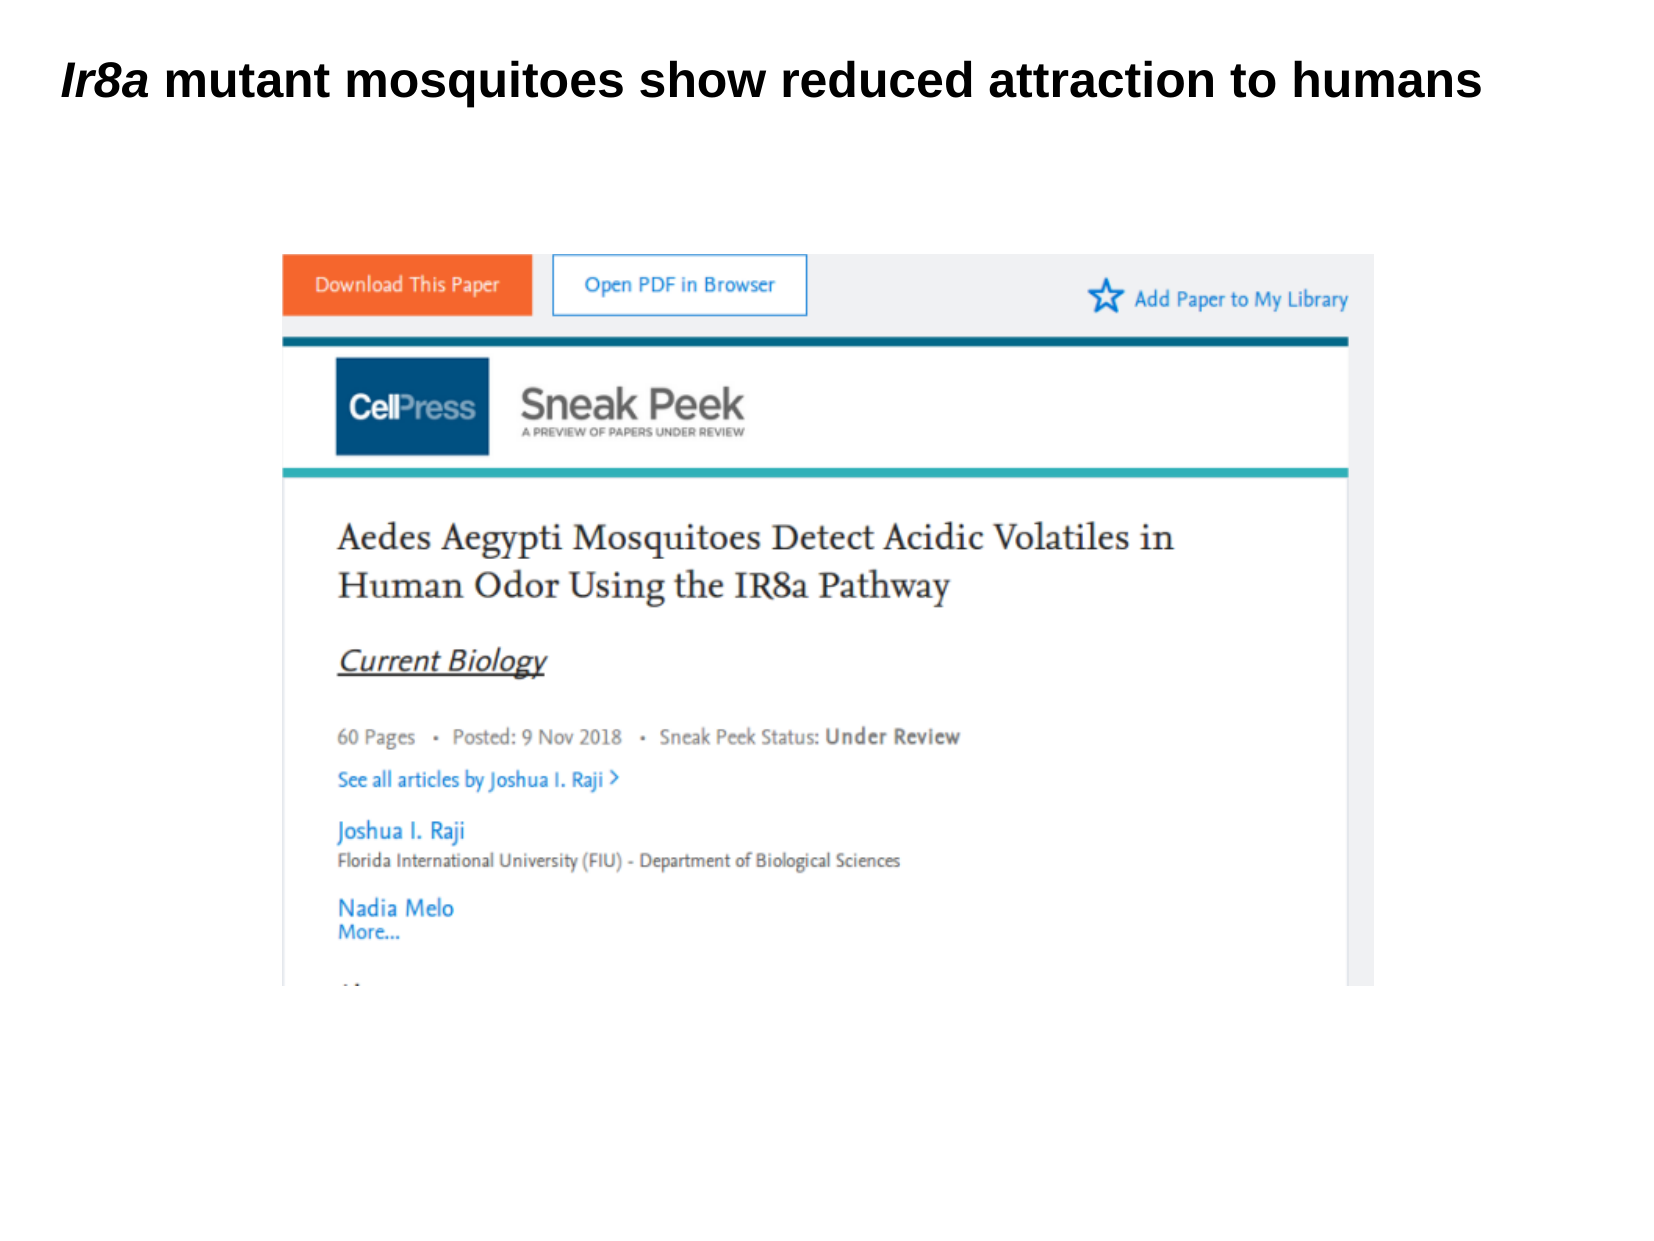

Ir8a mutant mosquitoes show reduced attraction to humans